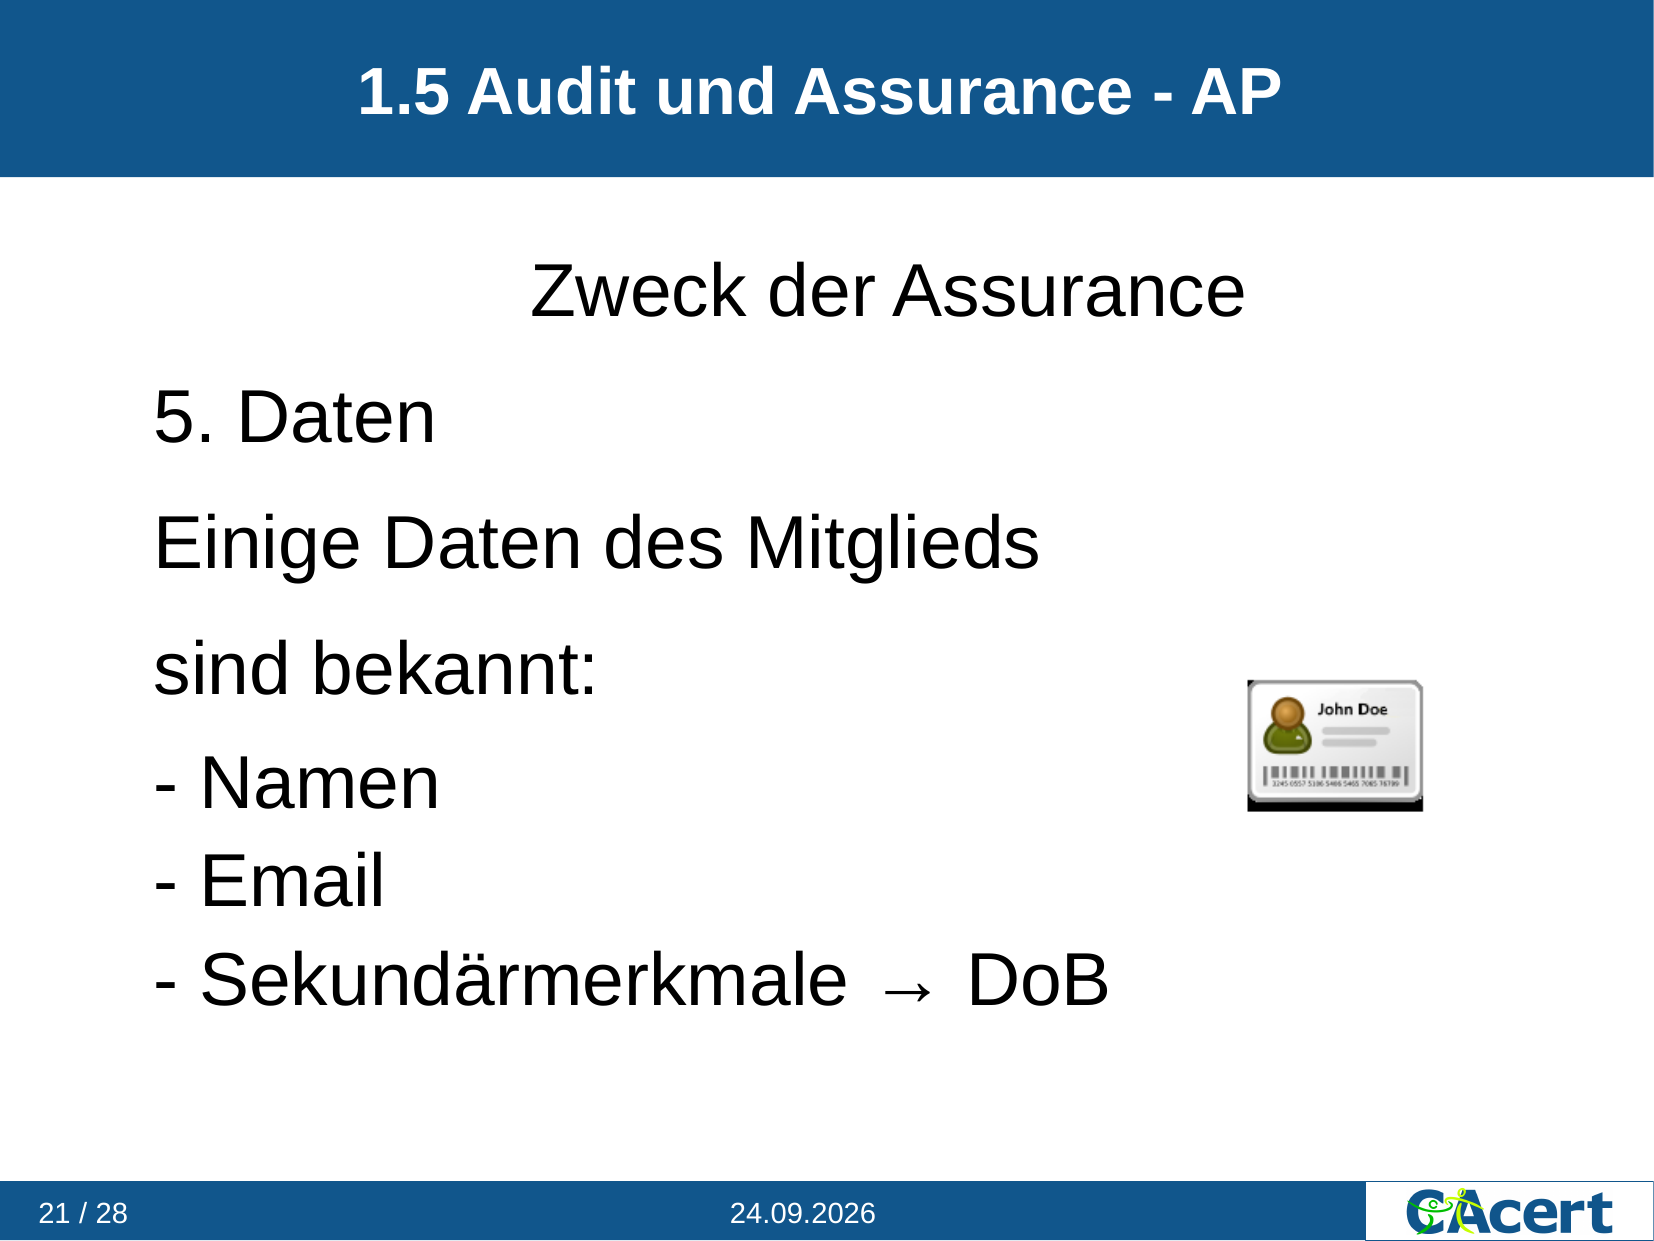

# 1.5 Audit und Assurance - AP
Zweck der Assurance
5. Daten
Einige Daten des Mitglieds
sind bekannt:
- Namen
- Email
- Sekundärmerkmale → DoB